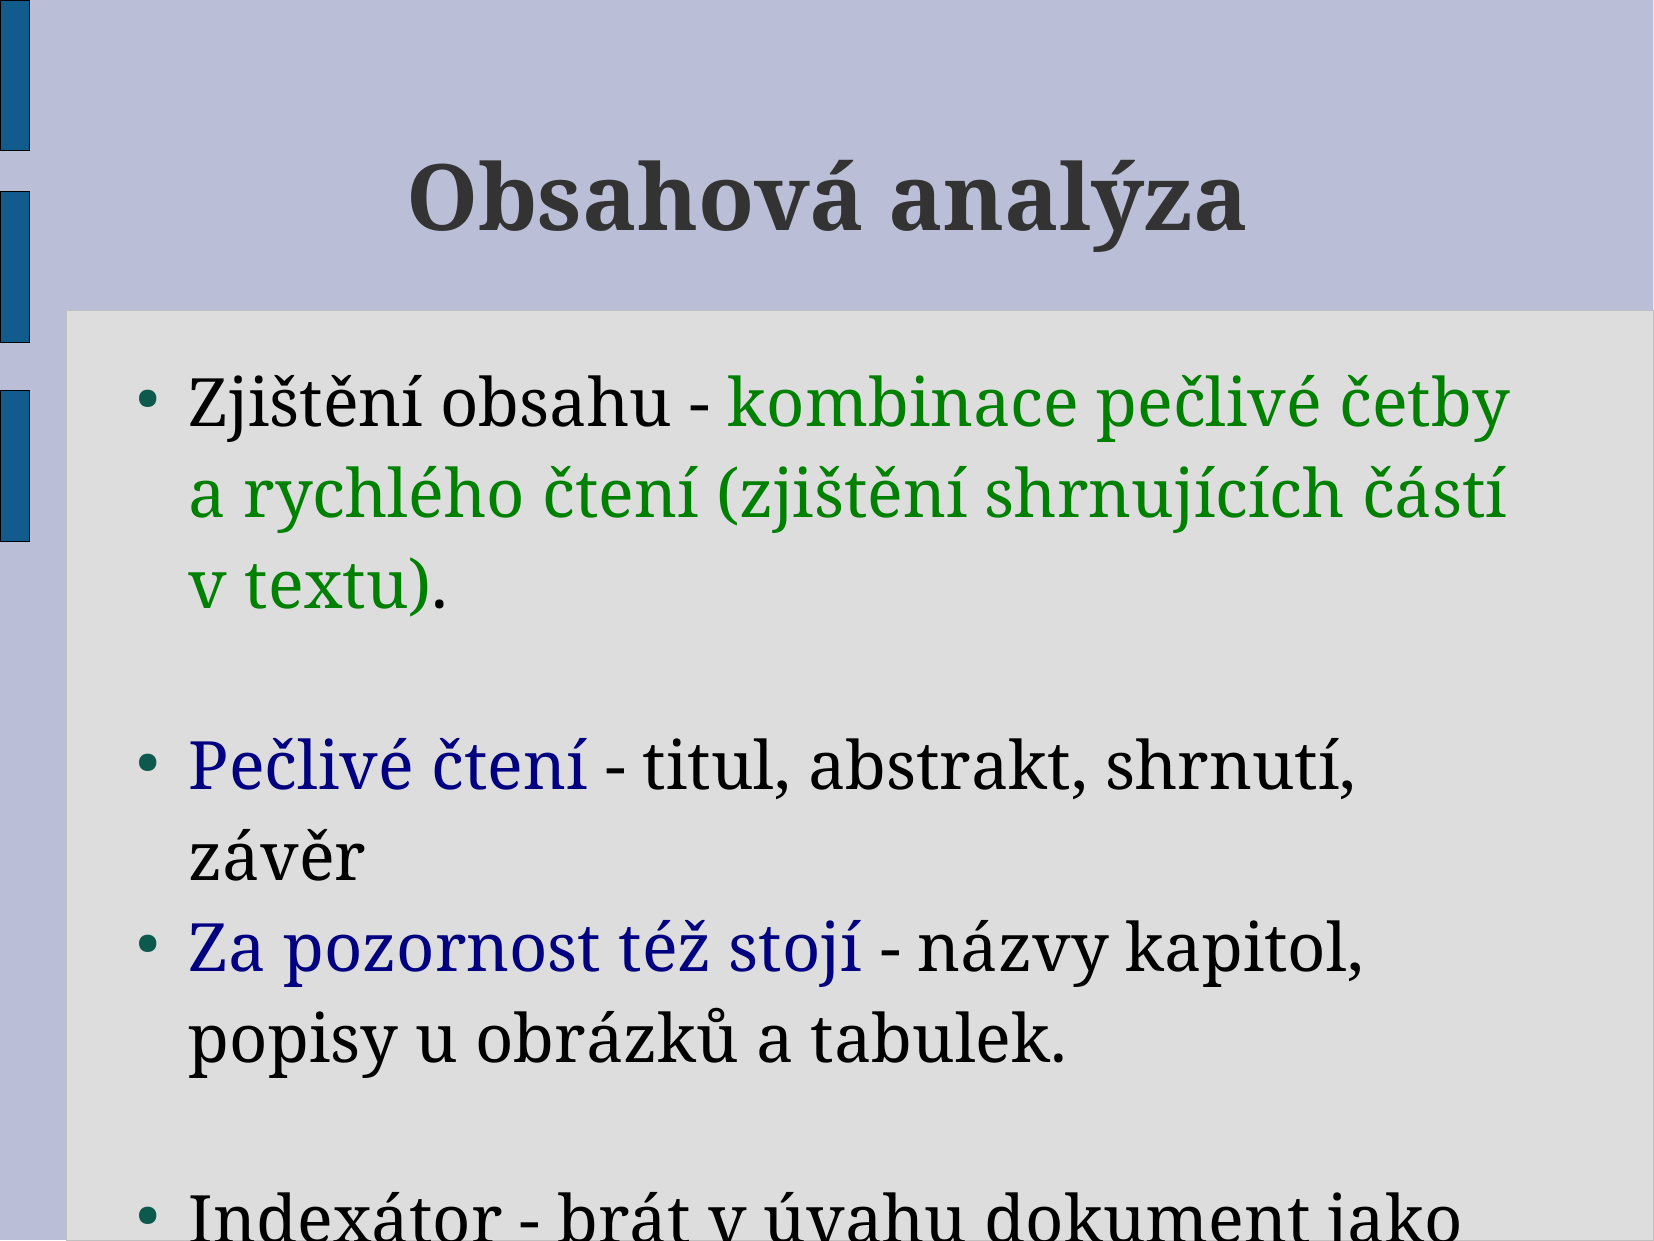

# Obsahová analýza
Zjištění obsahu - kombinace pečlivé četby
a rychlého čtení (zjištění shrnujících částí v textu).
Pečlivé čtení - titul, abstrakt, shrnutí, závěr
Za pozornost též stojí - názvy kapitol, popisy u obrázků a tabulek.
Indexátor - brát v úvahu dokument jako celek.